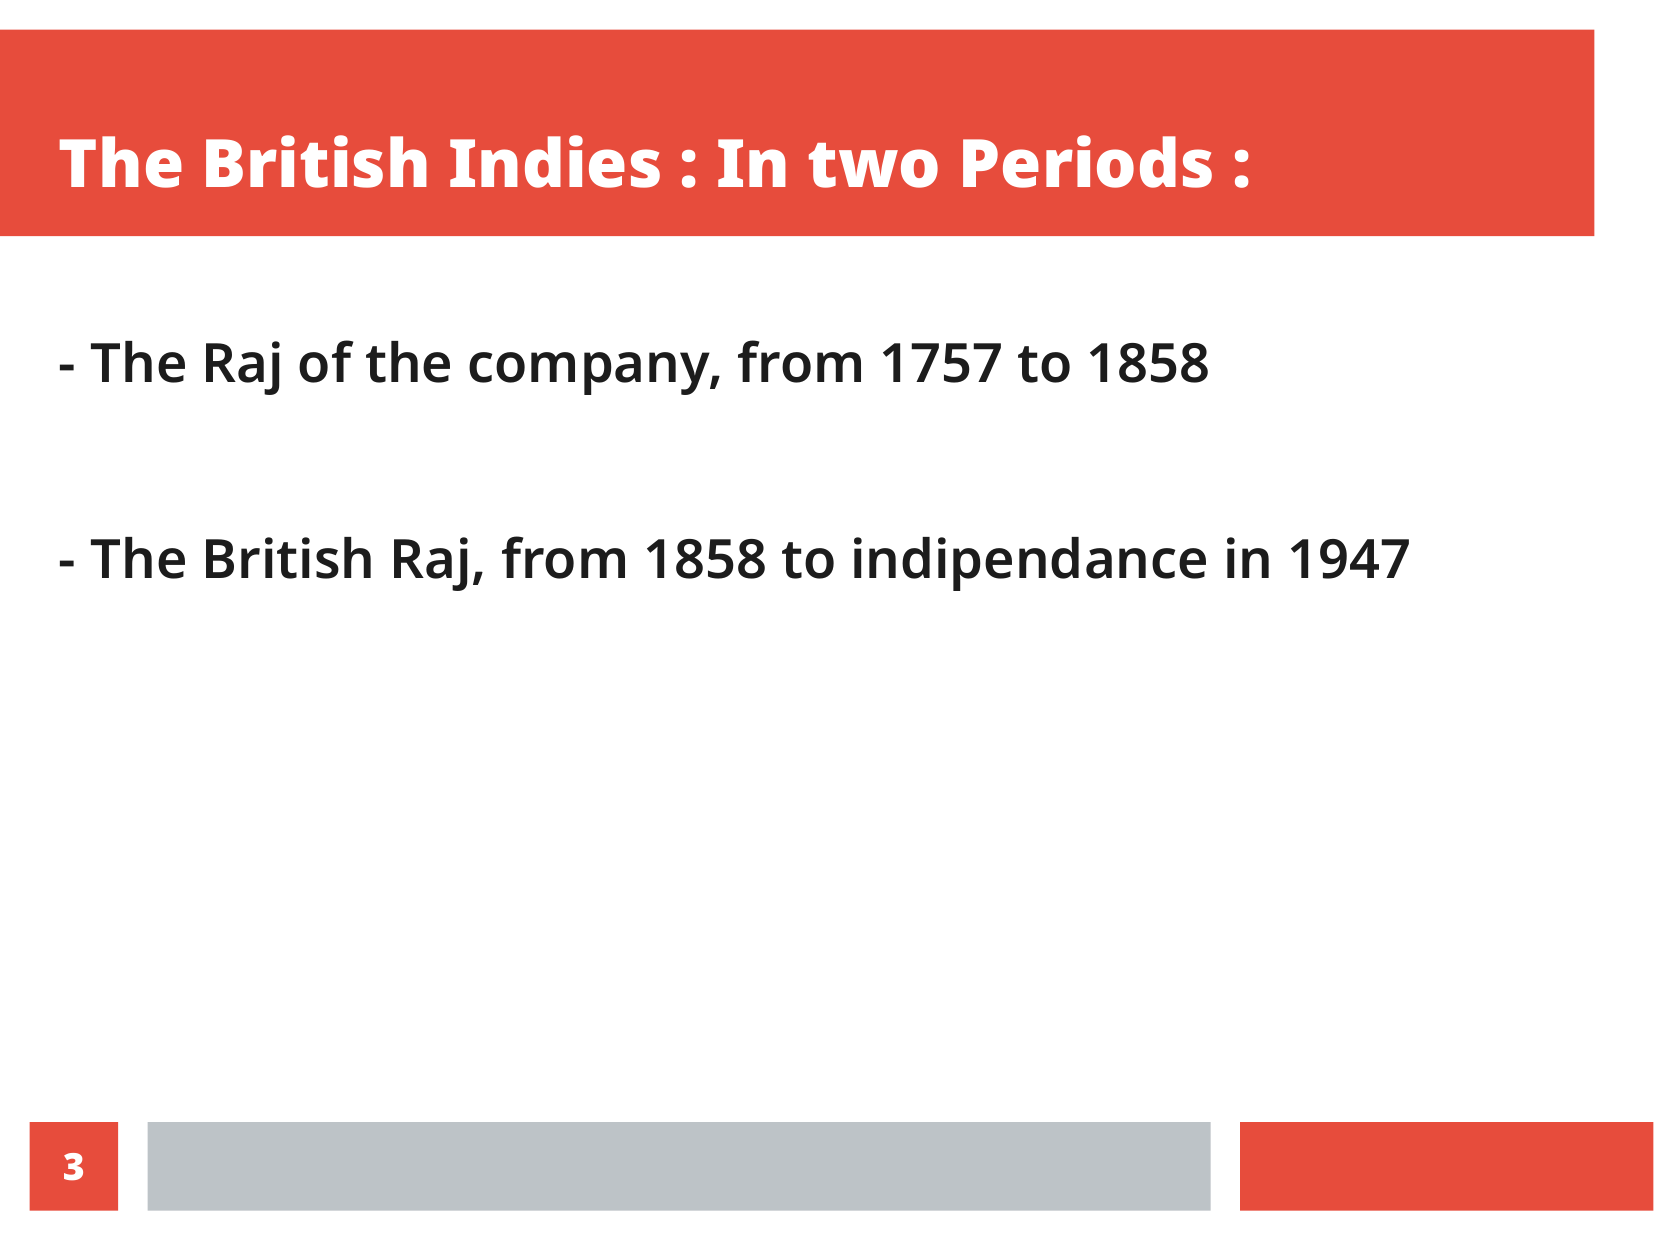

# The British Indies : In two Periods :
- The Raj of the company, from 1757 to 1858
- The British Raj, from 1858 to indipendance in 1947
3